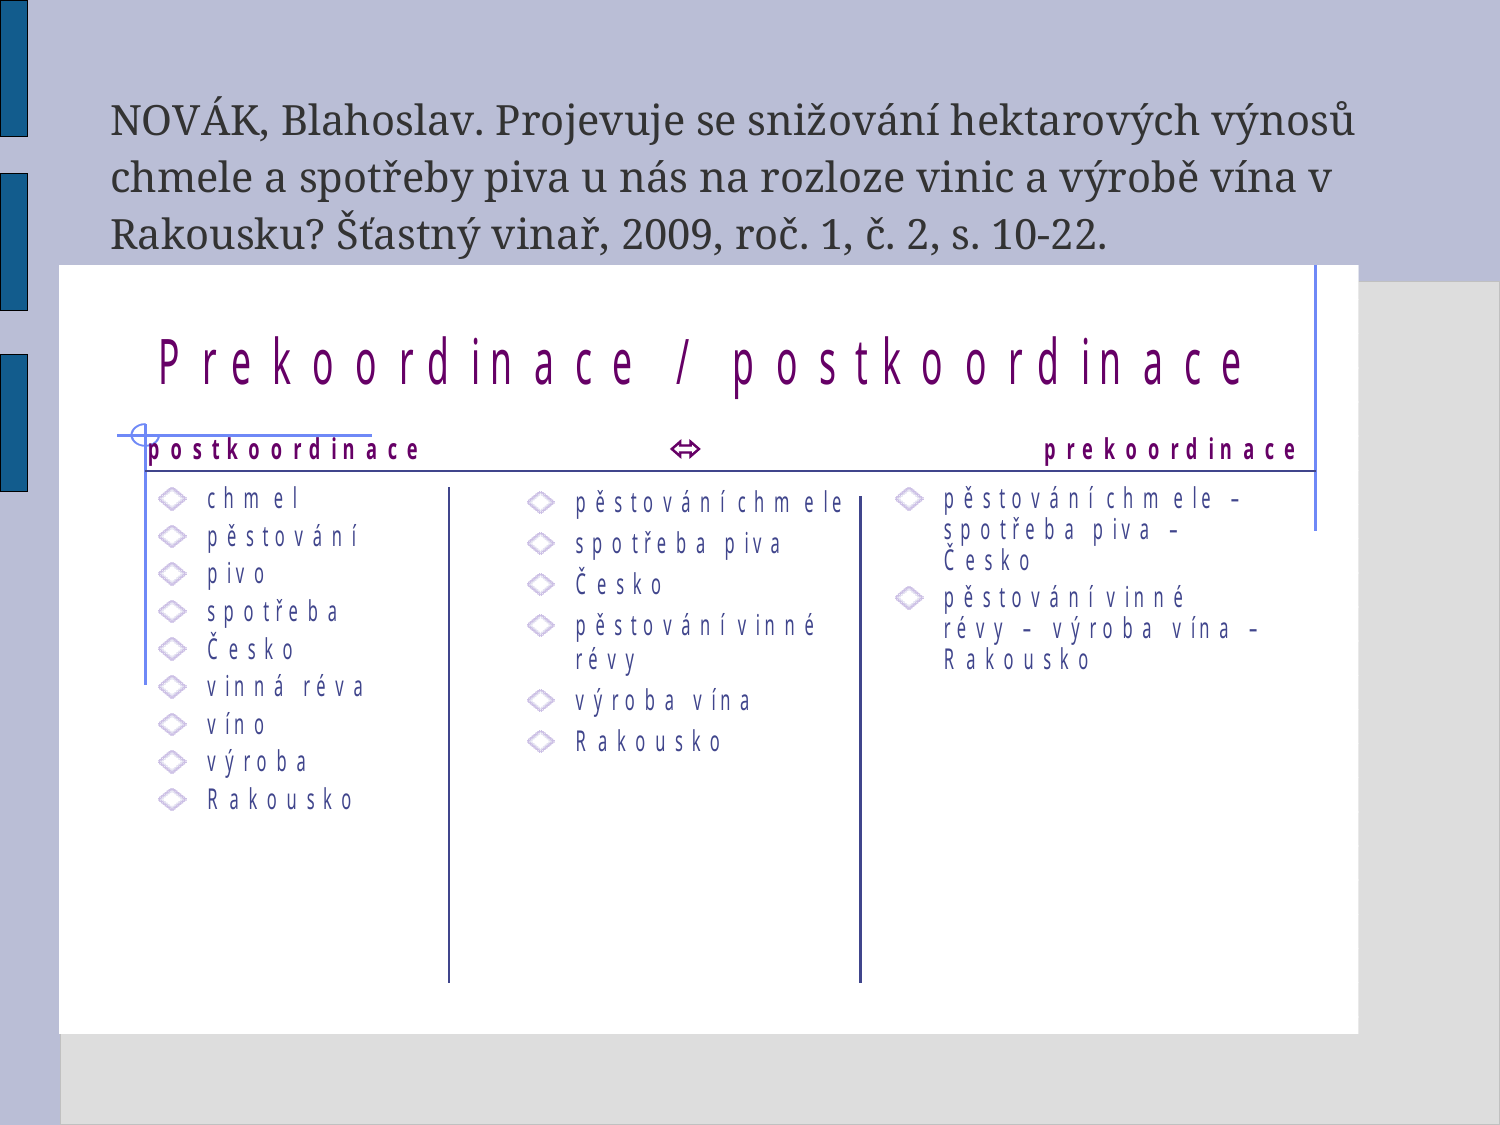

# NOVÁK, Blahoslav. Projevuje se snižování hektarových výnosů chmele a spotřeby piva u nás na rozloze vinic a výrobě vína v Rakousku? Šťastný vinař, 2009, roč. 1, č. 2, s. 10-22.
Schwarz, J., 2007